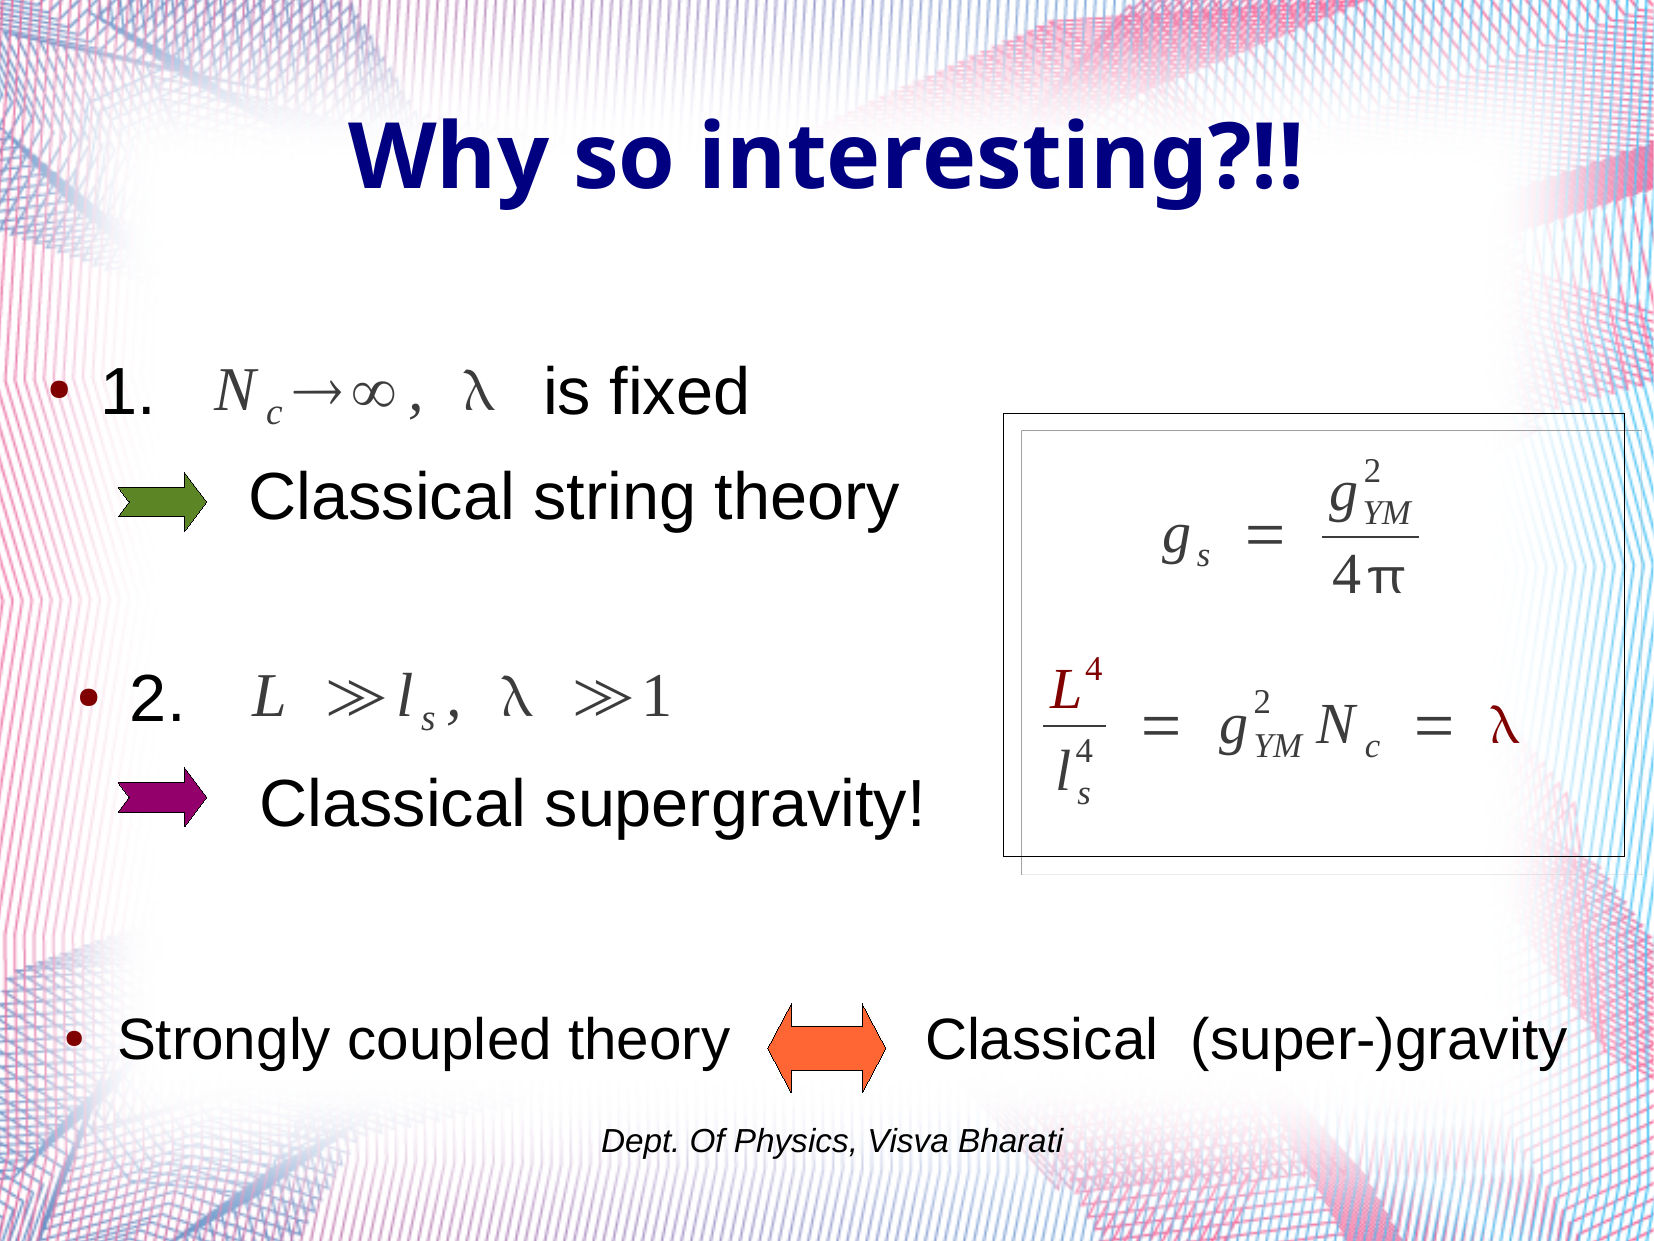

# Why so interesting?!!
1. is fixed
 Classical string theory
2.
 Classical supergravity!
Strongly coupled theory Classical (super-)gravity
Dept. Of Physics, Visva Bharati